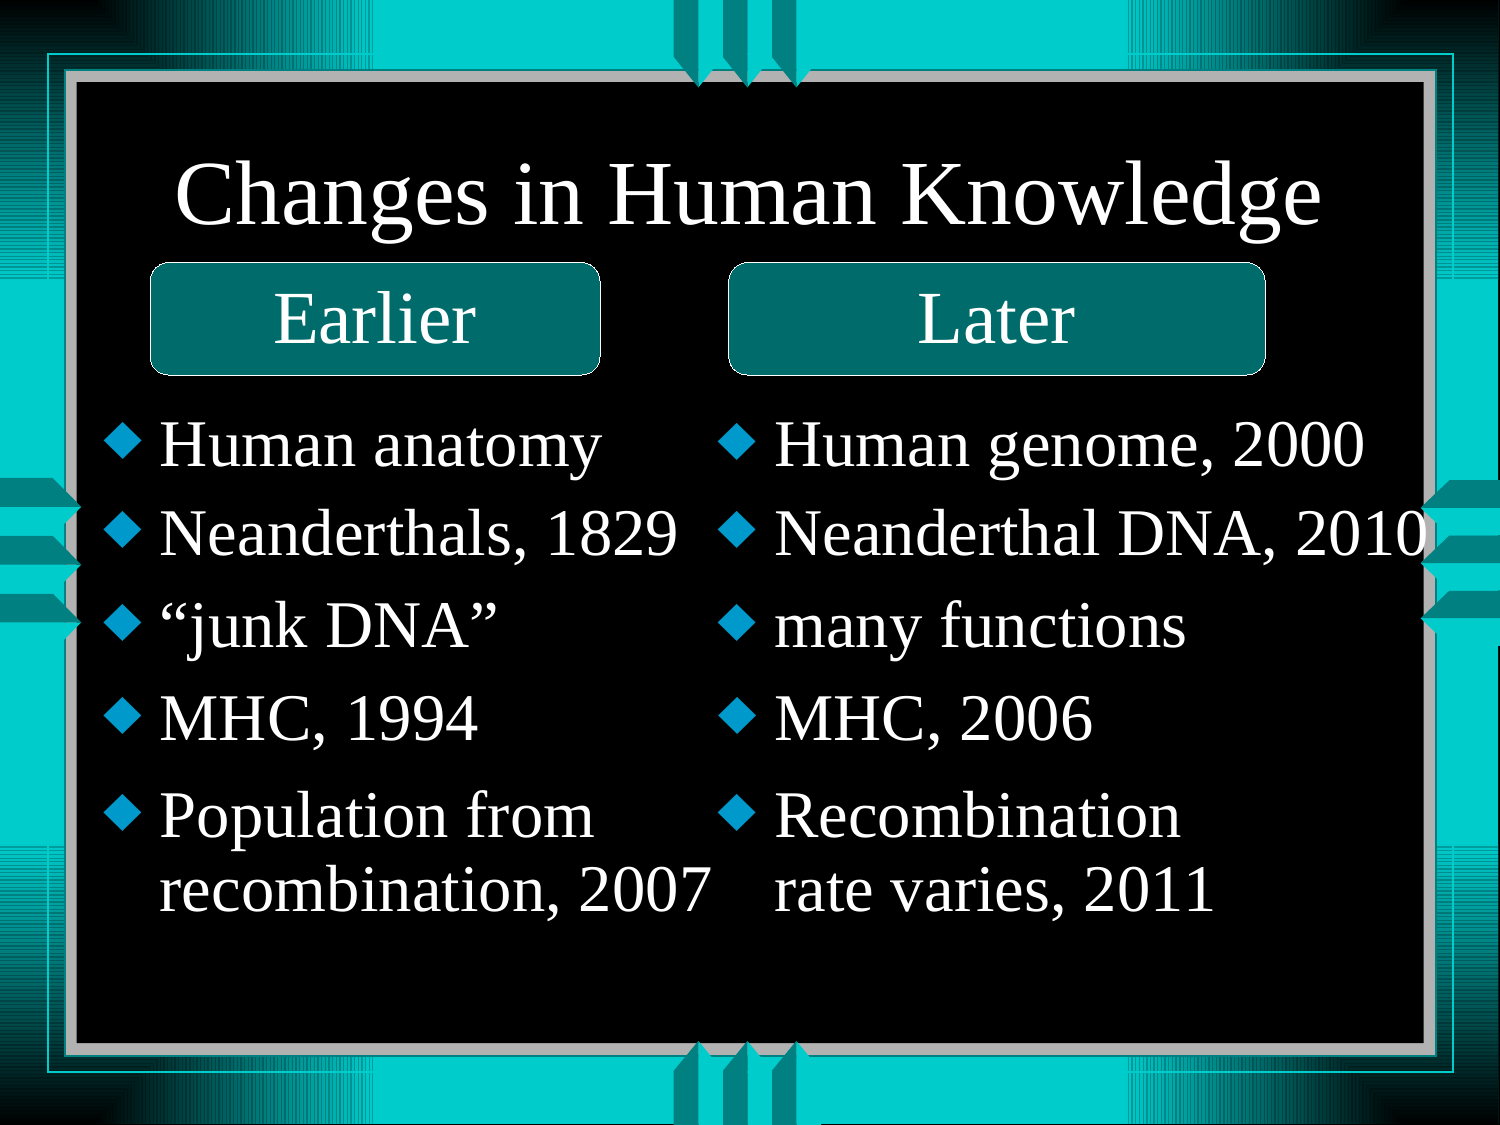

# Changes in Human Knowledge
Earlier
Later
Human anatomy
Human genome, 2000
Neanderthals, 1829
Neanderthal DNA, 2010
“junk DNA”
many functions
MHC, 1994
MHC, 2006
Population from recombination, 2007
Recombination rate varies, 2011